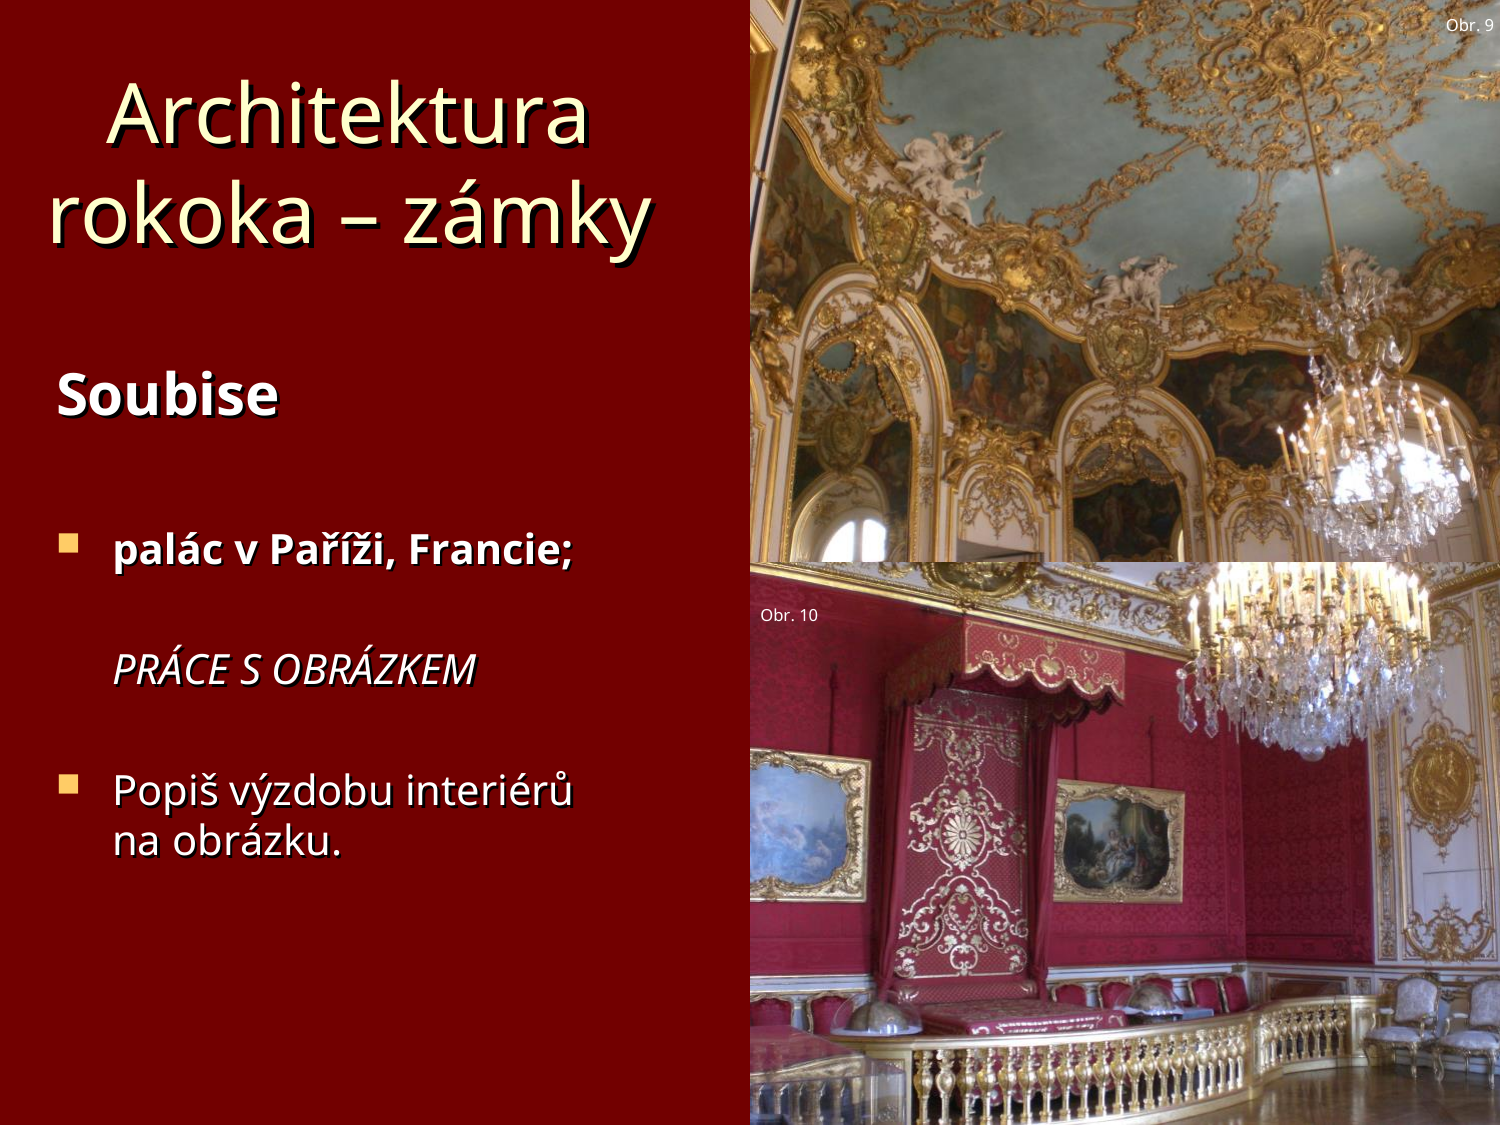

Obr. 9
# Architektura rokoka – zámky
Soubise
palác v Paříži, Francie;
	PRÁCE S OBRÁZKEM
Popiš výzdobu interiérů na obrázku.
Obr. 10